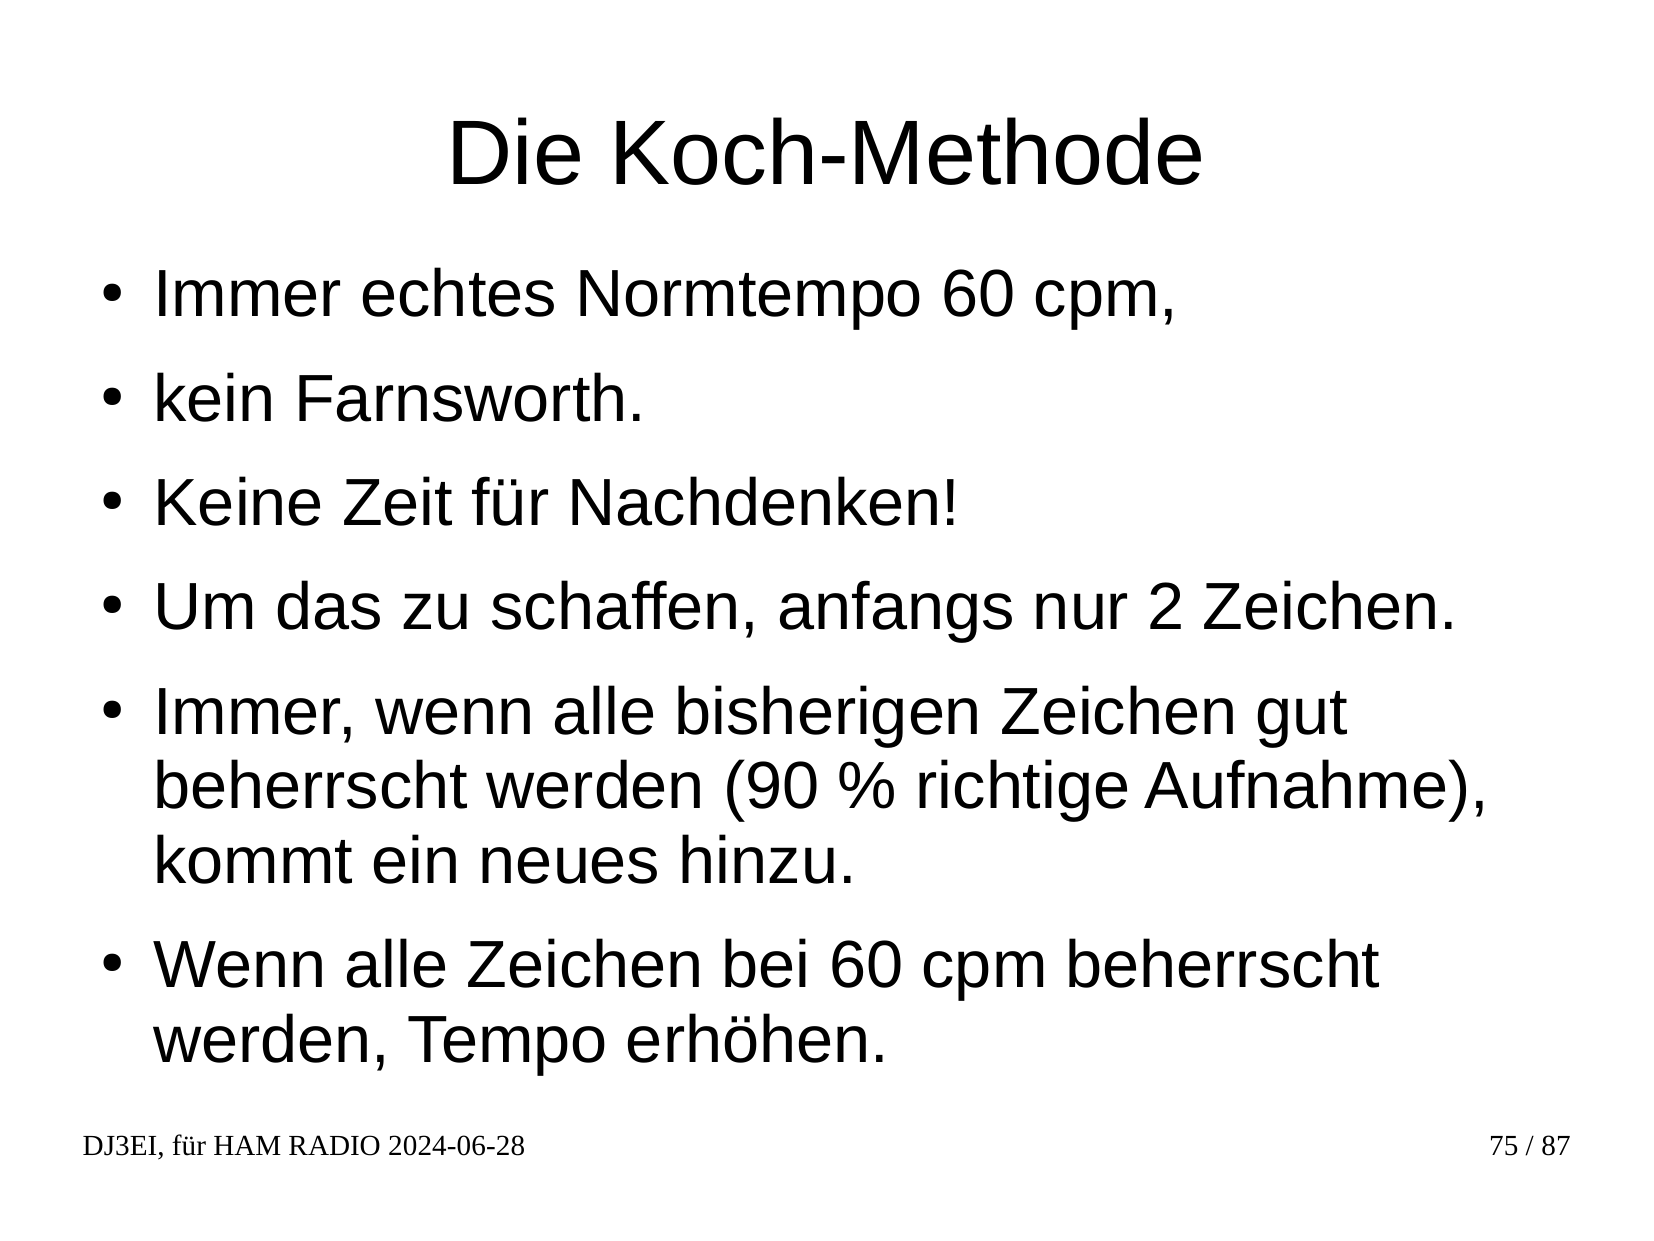

# Die Koch-Methode
Immer echtes Normtempo 60 cpm,
kein Farnsworth.
Keine Zeit für Nachdenken!
Um das zu schaffen, anfangs nur 2 Zeichen.
Immer, wenn alle bisherigen Zeichen gut beherrscht werden (90 % richtige Aufnahme), kommt ein neues hinzu.
Wenn alle Zeichen bei 60 cpm beherrscht werden, Tempo erhöhen.
75